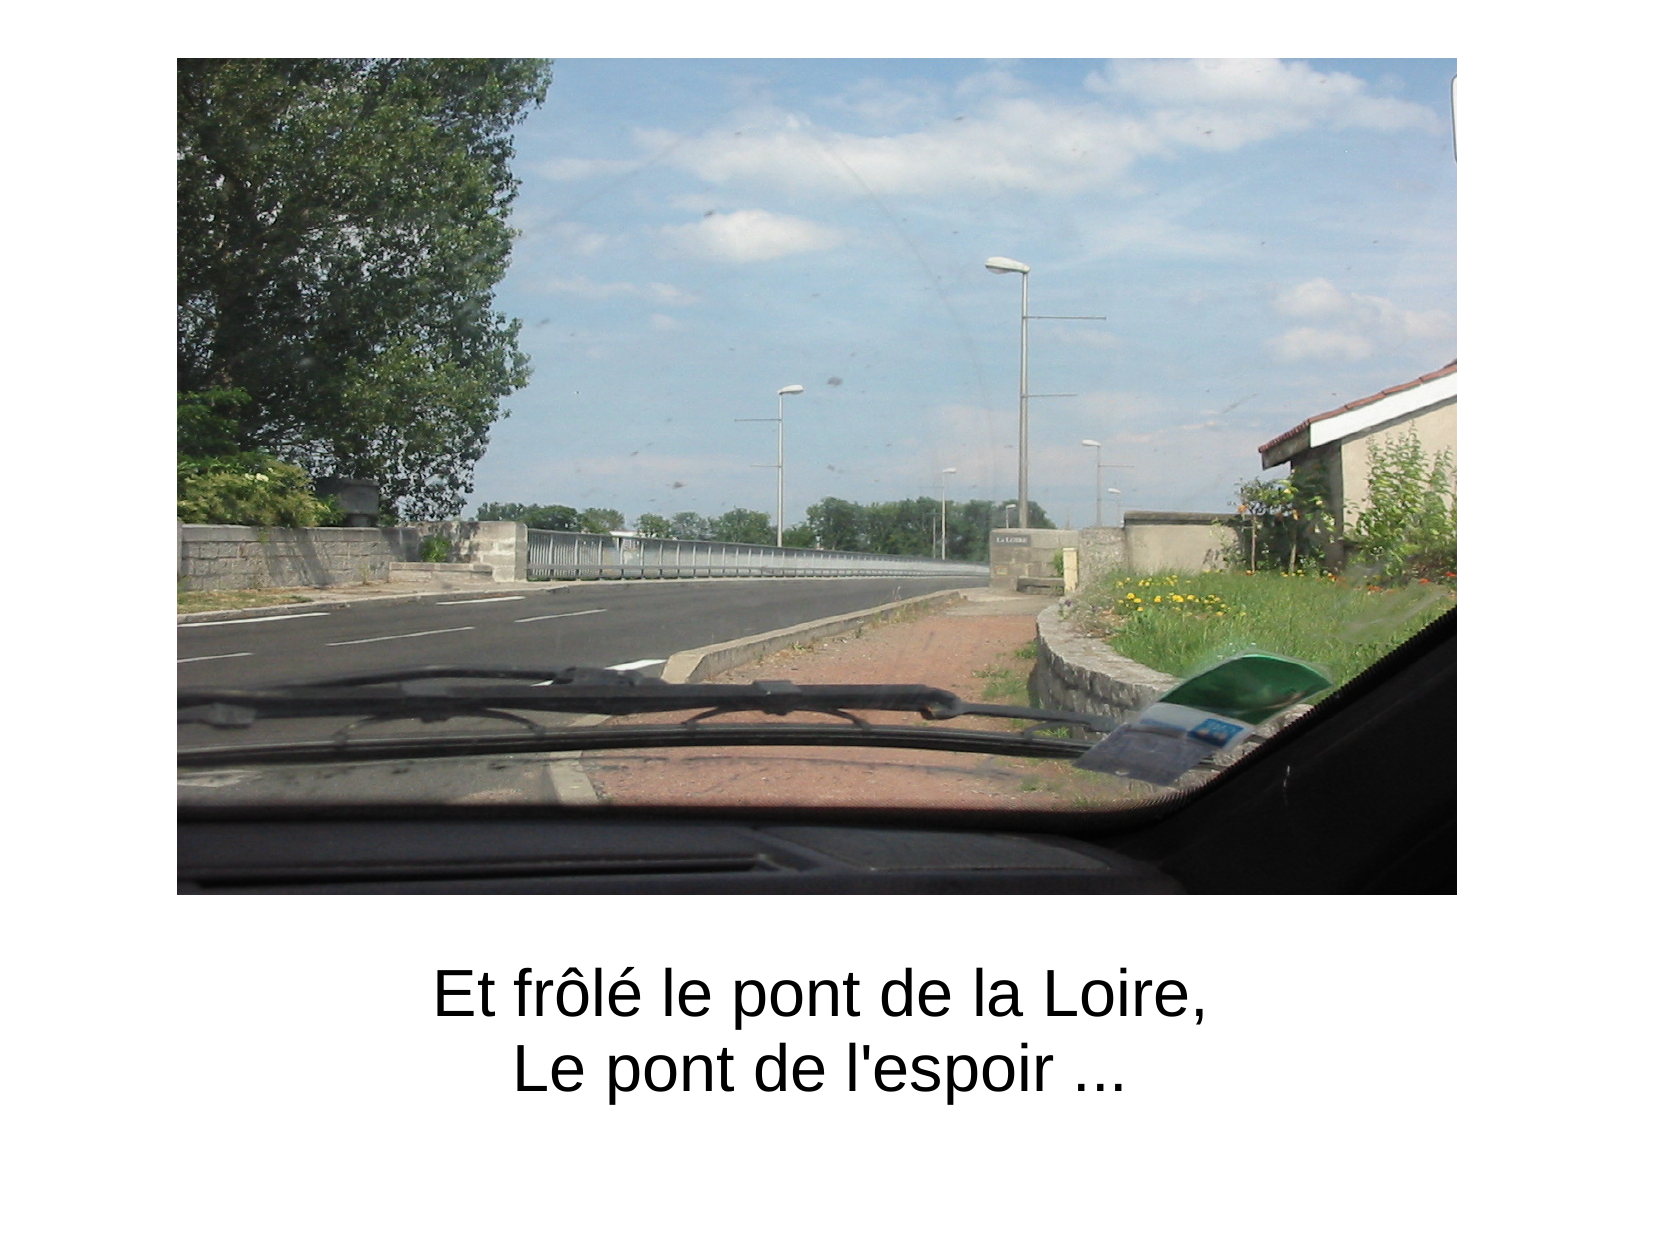

# Et frôlé le pont de la Loire,
Le pont de l'espoir ...